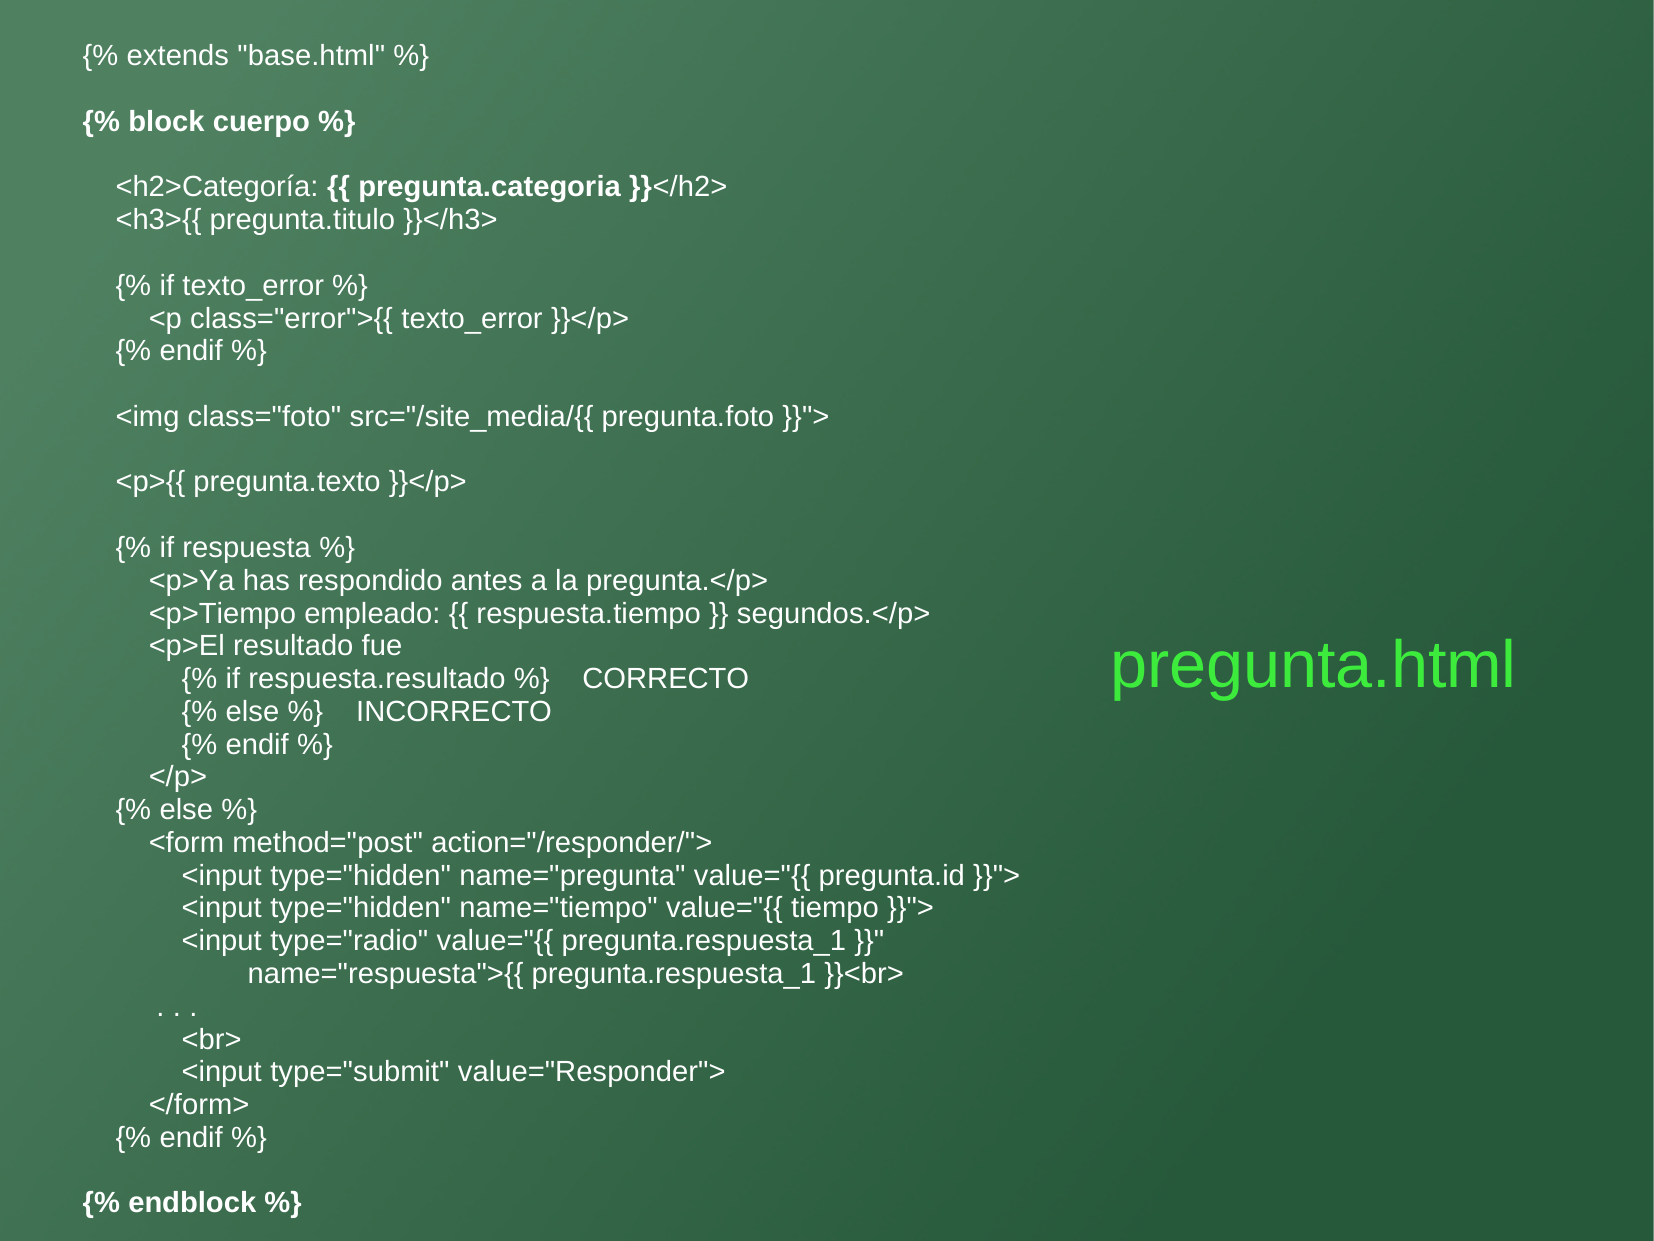

{% extends "base.html" %}
{% block cuerpo %}
 <h2>Categoría: {{ pregunta.categoria }}</h2>
 <h3>{{ pregunta.titulo }}</h3>
 {% if texto_error %}
 <p class="error">{{ texto_error }}</p>
 {% endif %}
 <img class="foto" src="/site_media/{{ pregunta.foto }}">
 <p>{{ pregunta.texto }}</p>
 {% if respuesta %}
 <p>Ya has respondido antes a la pregunta.</p>
 <p>Tiempo empleado: {{ respuesta.tiempo }} segundos.</p>
 <p>El resultado fue
 {% if respuesta.resultado %} CORRECTO
 {% else %} INCORRECTO
 {% endif %}
 </p>
 {% else %}
 <form method="post" action="/responder/">
 <input type="hidden" name="pregunta" value="{{ pregunta.id }}">
 <input type="hidden" name="tiempo" value="{{ tiempo }}">
 <input type="radio" value="{{ pregunta.respuesta_1 }}"
 name="respuesta">{{ pregunta.respuesta_1 }}<br>
	. . .
 <br>
 <input type="submit" value="Responder">
 </form>
 {% endif %}
{% endblock %}
# pregunta.html